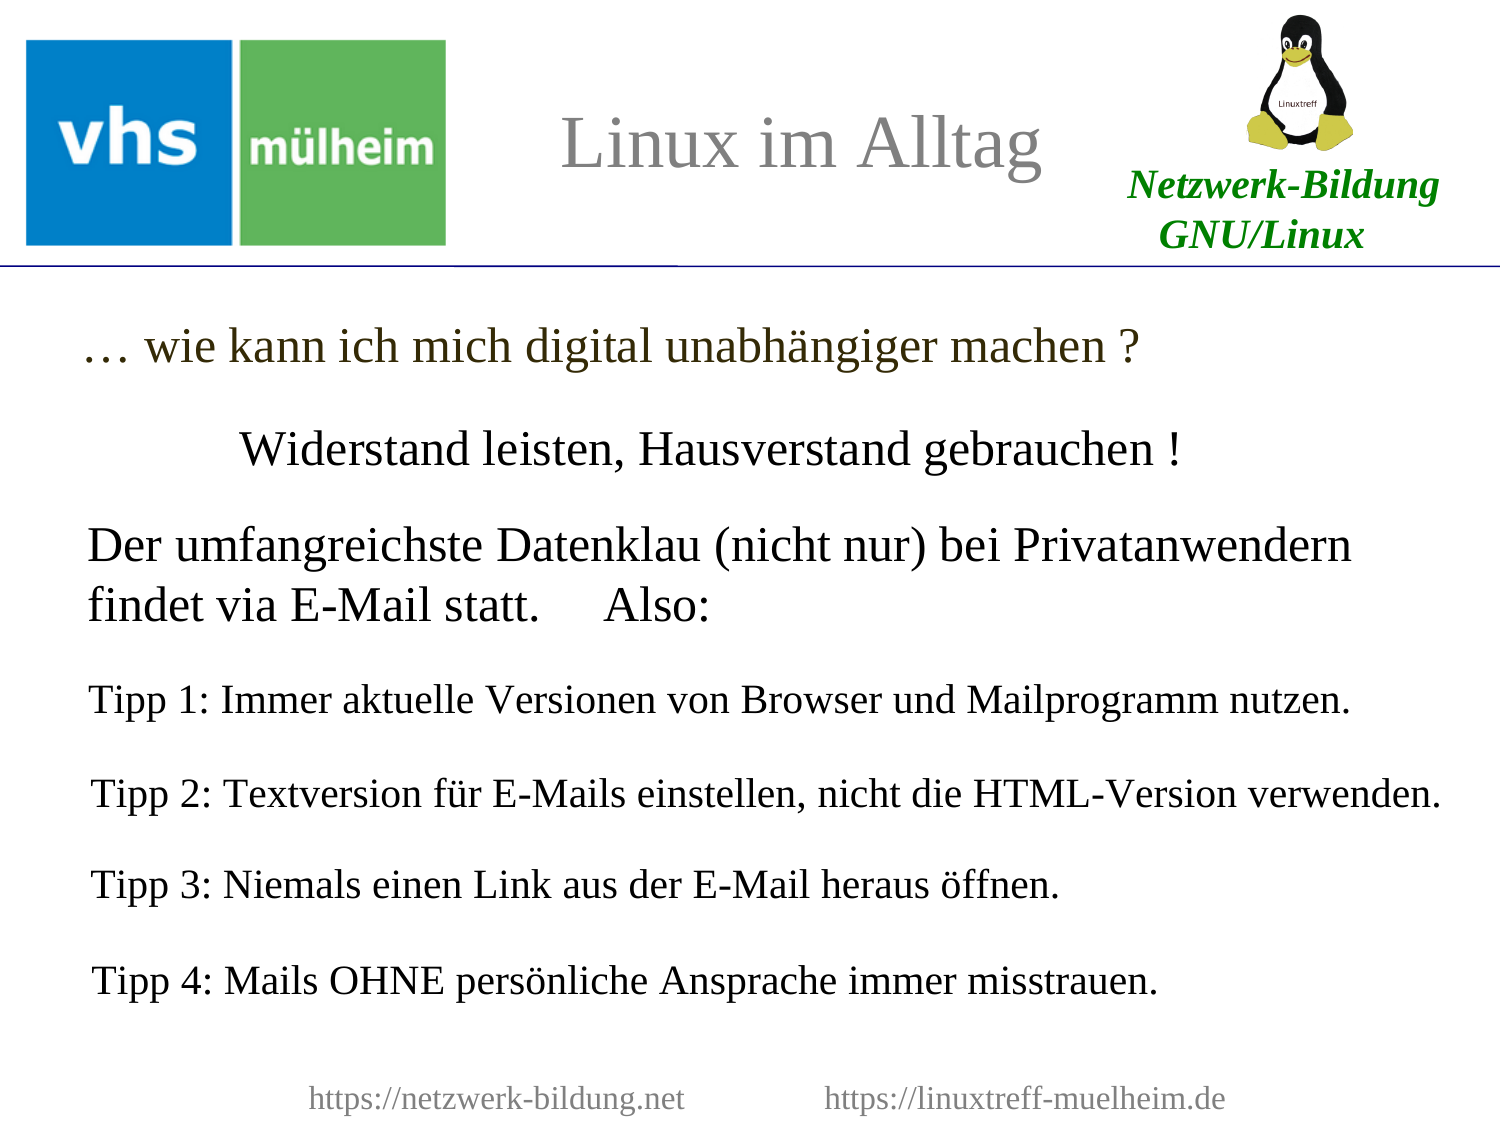

Linux im Alltag
Netzwerk-Bildung
 GNU/Linux
… wie kann ich mich digital unabhängiger machen ?
Widerstand leisten, Hausverstand gebrauchen !
Der umfangreichste Datenklau (nicht nur) bei Privatanwendern findet via E-Mail statt. 	Also:
Tipp 1: Immer aktuelle Versionen von Browser und Mailprogramm nutzen.
Tipp 2: Textversion für E-Mails einstellen, nicht die HTML-Version verwenden.
Tipp 3: Niemals einen Link aus der E-Mail heraus öffnen.
Tipp 4: Mails OHNE persönliche Ansprache immer misstrauen.
https://netzwerk-bildung.net		https://linuxtreff-muelheim.de